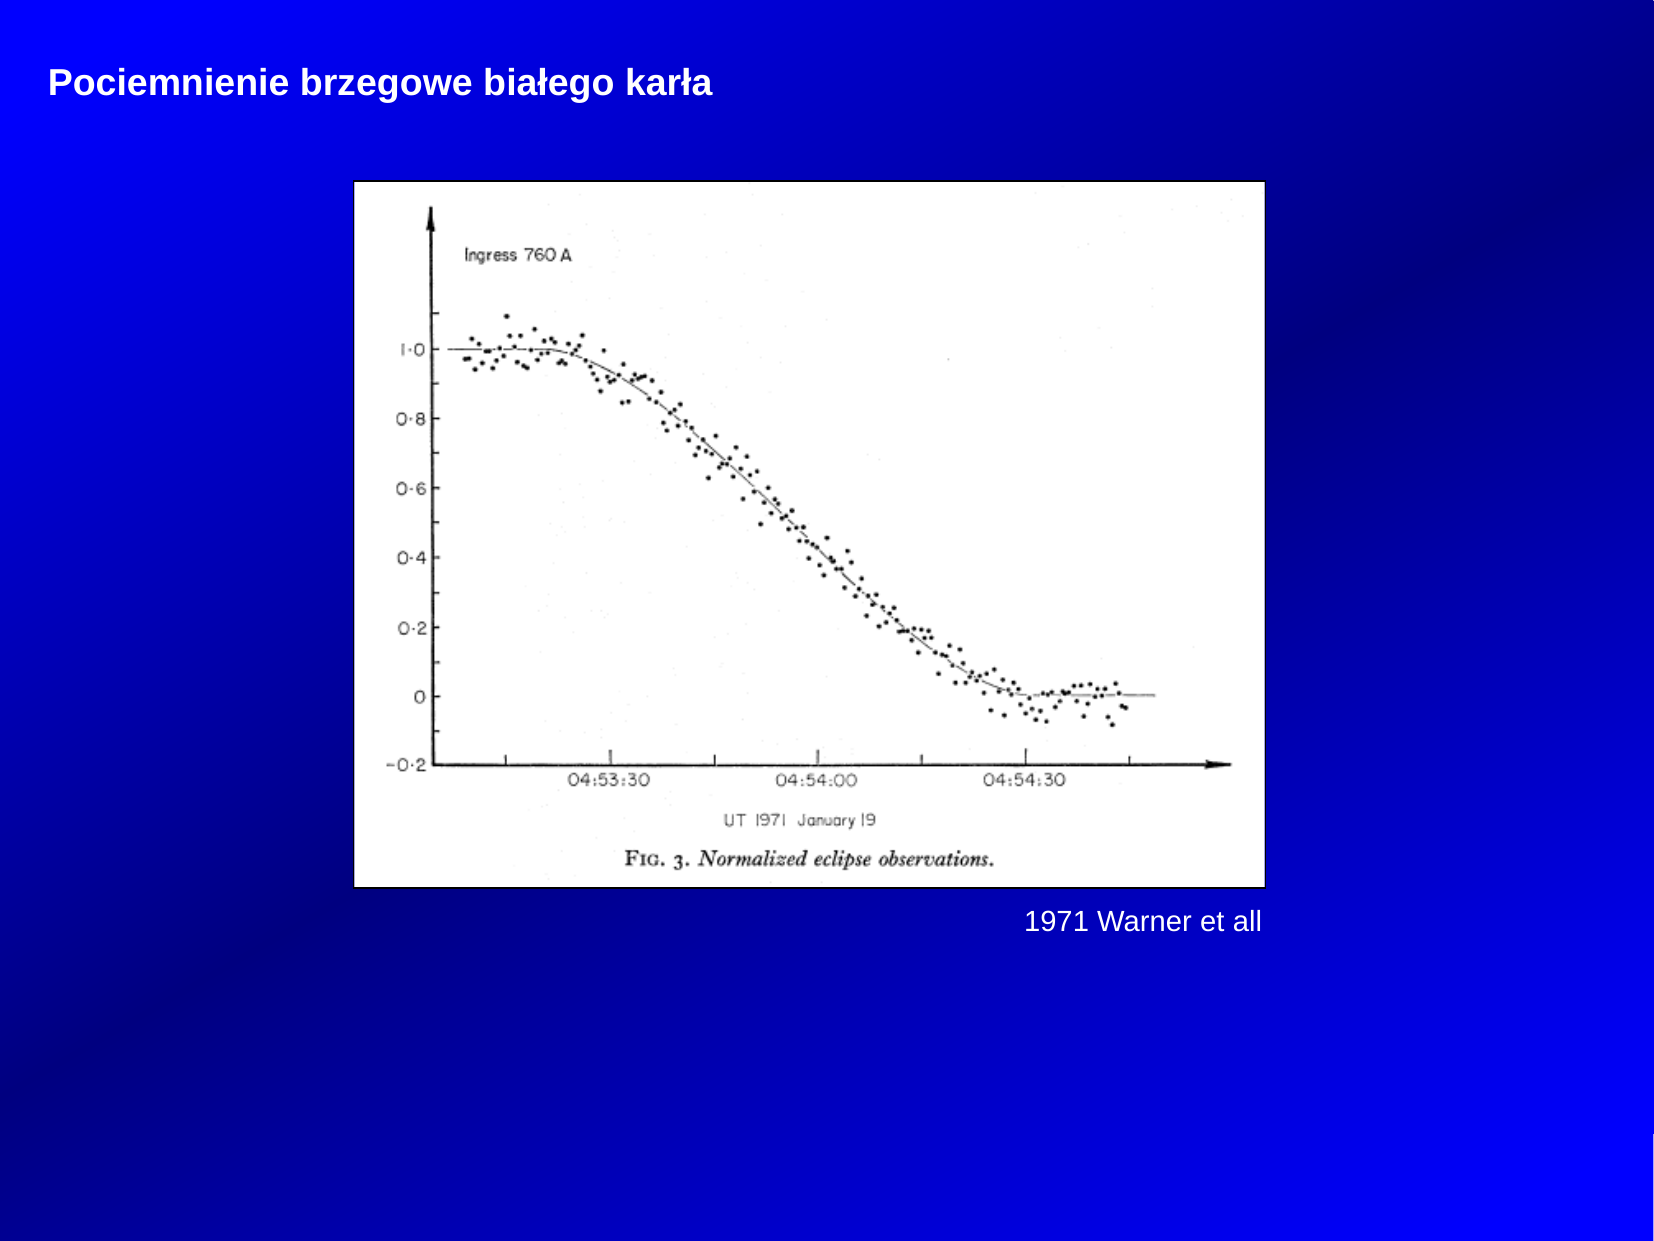

Pociemnienie brzegowe białego karła
1971 Warner et all